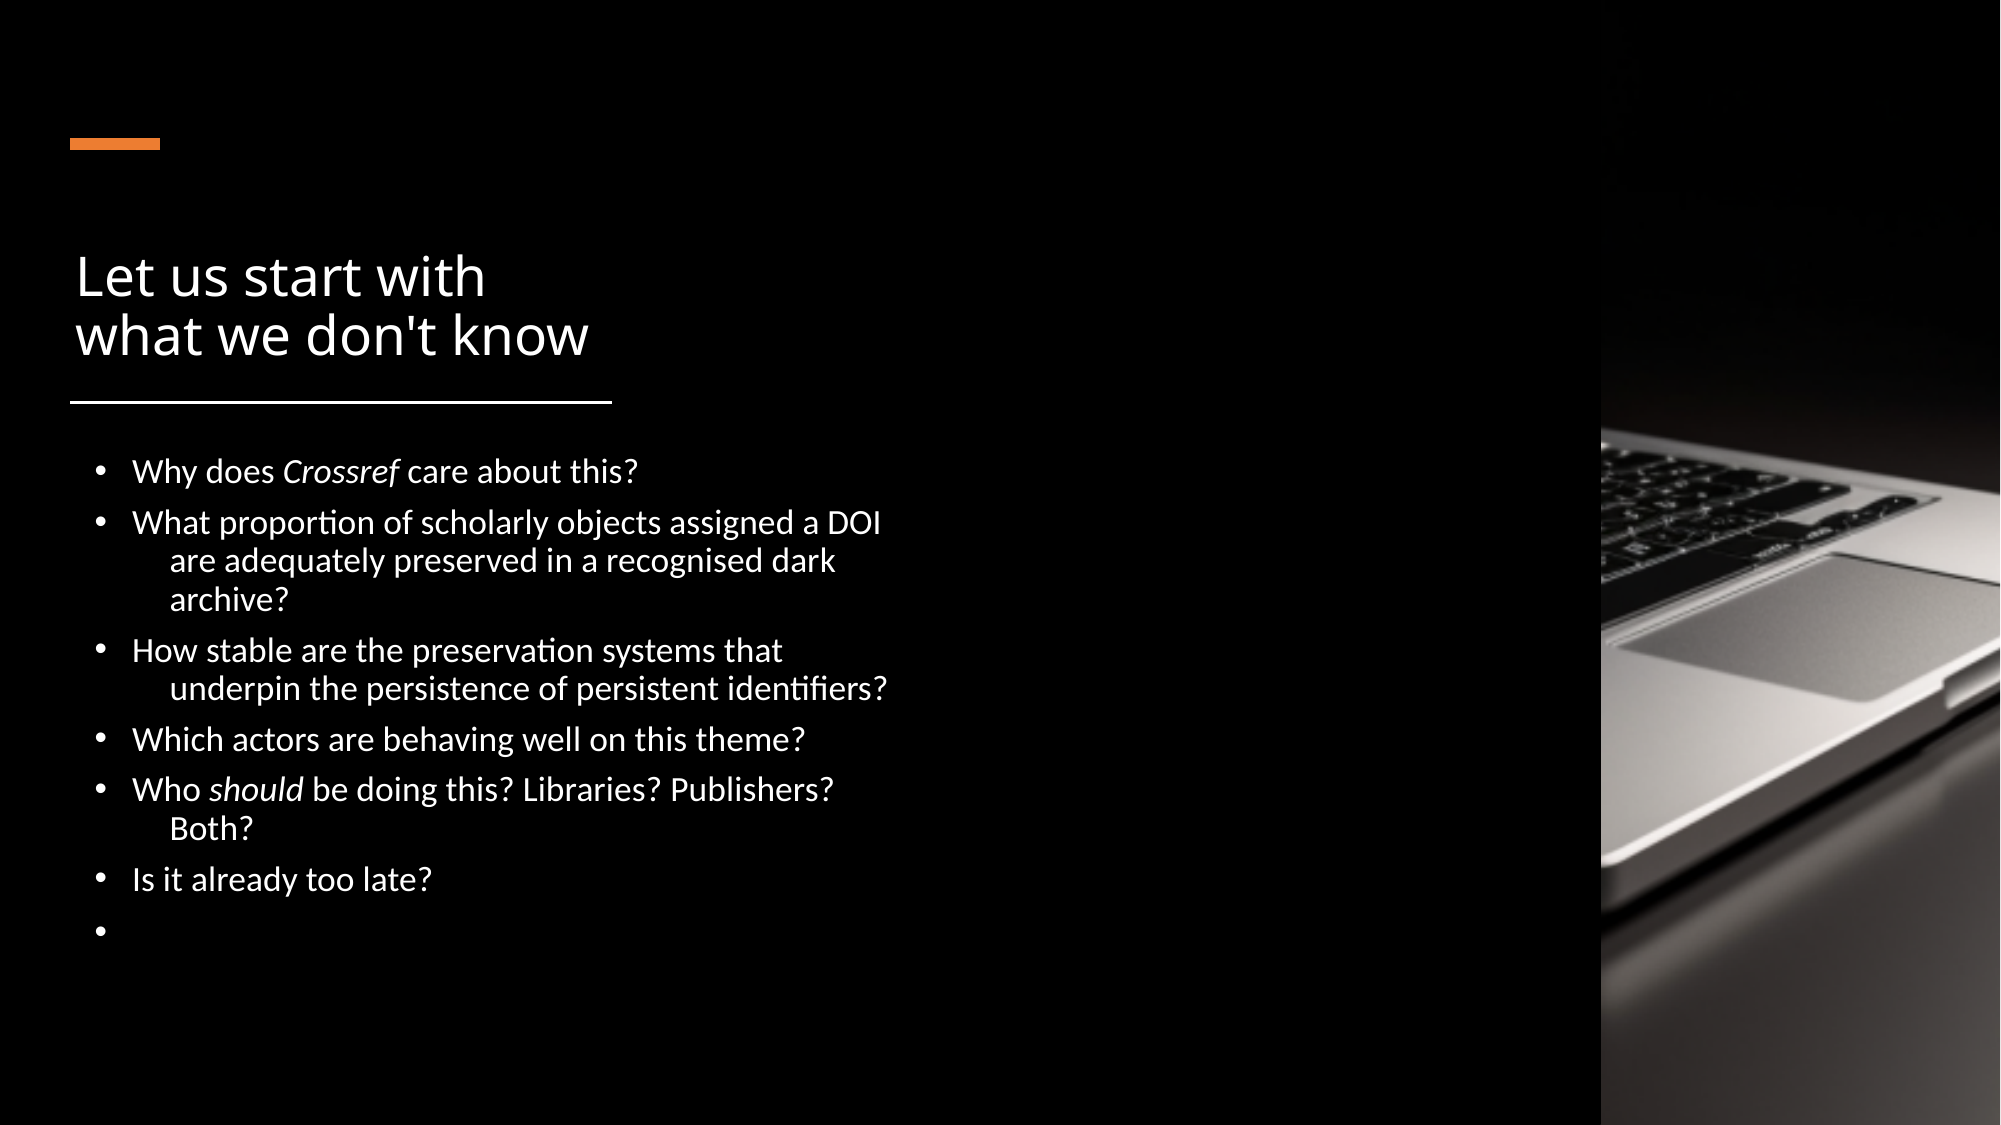

# Let us start with what we don't know
Why does Crossref care about this?
What proportion of scholarly objects assigned a DOI are adequately preserved in a recognised dark archive?
How stable are the preservation systems that underpin the persistence of persistent identifiers?
Which actors are behaving well on this theme?
Who should be doing this? Libraries? Publishers? Both?
Is it already too late?